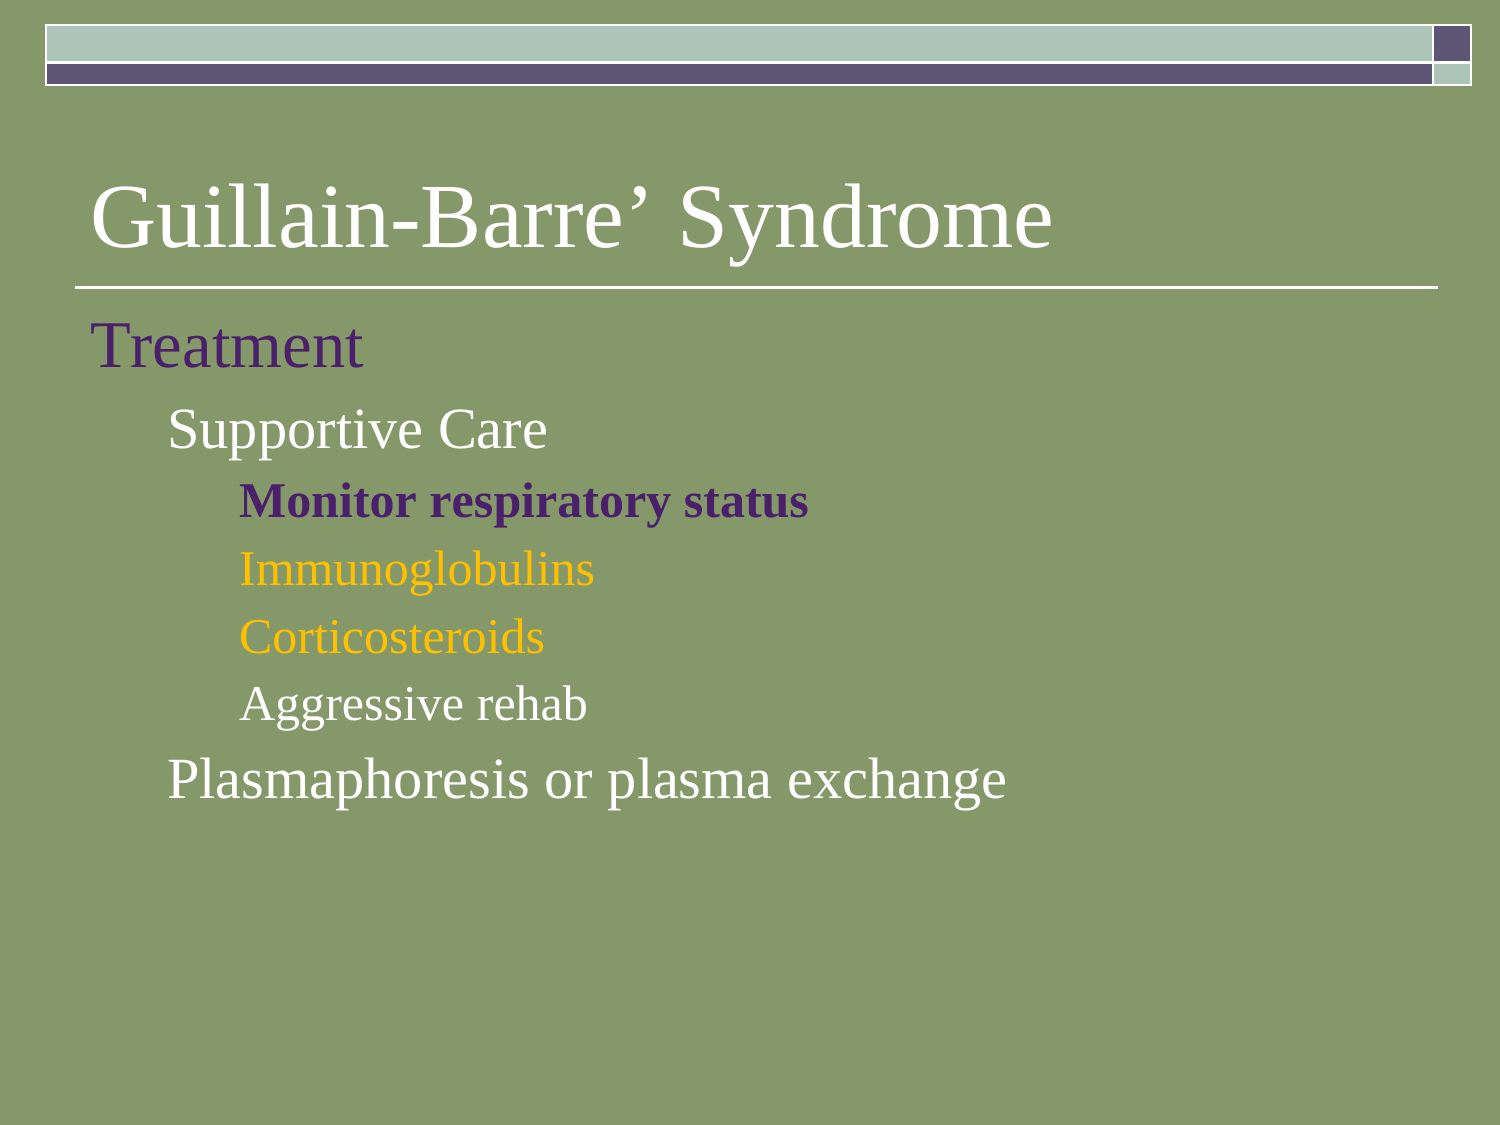

# Guillain-Barre’ Syndrome
Treatment
Supportive Care
Monitor respiratory status
Immunoglobulins
Corticosteroids
Aggressive rehab
Plasmaphoresis or plasma exchange